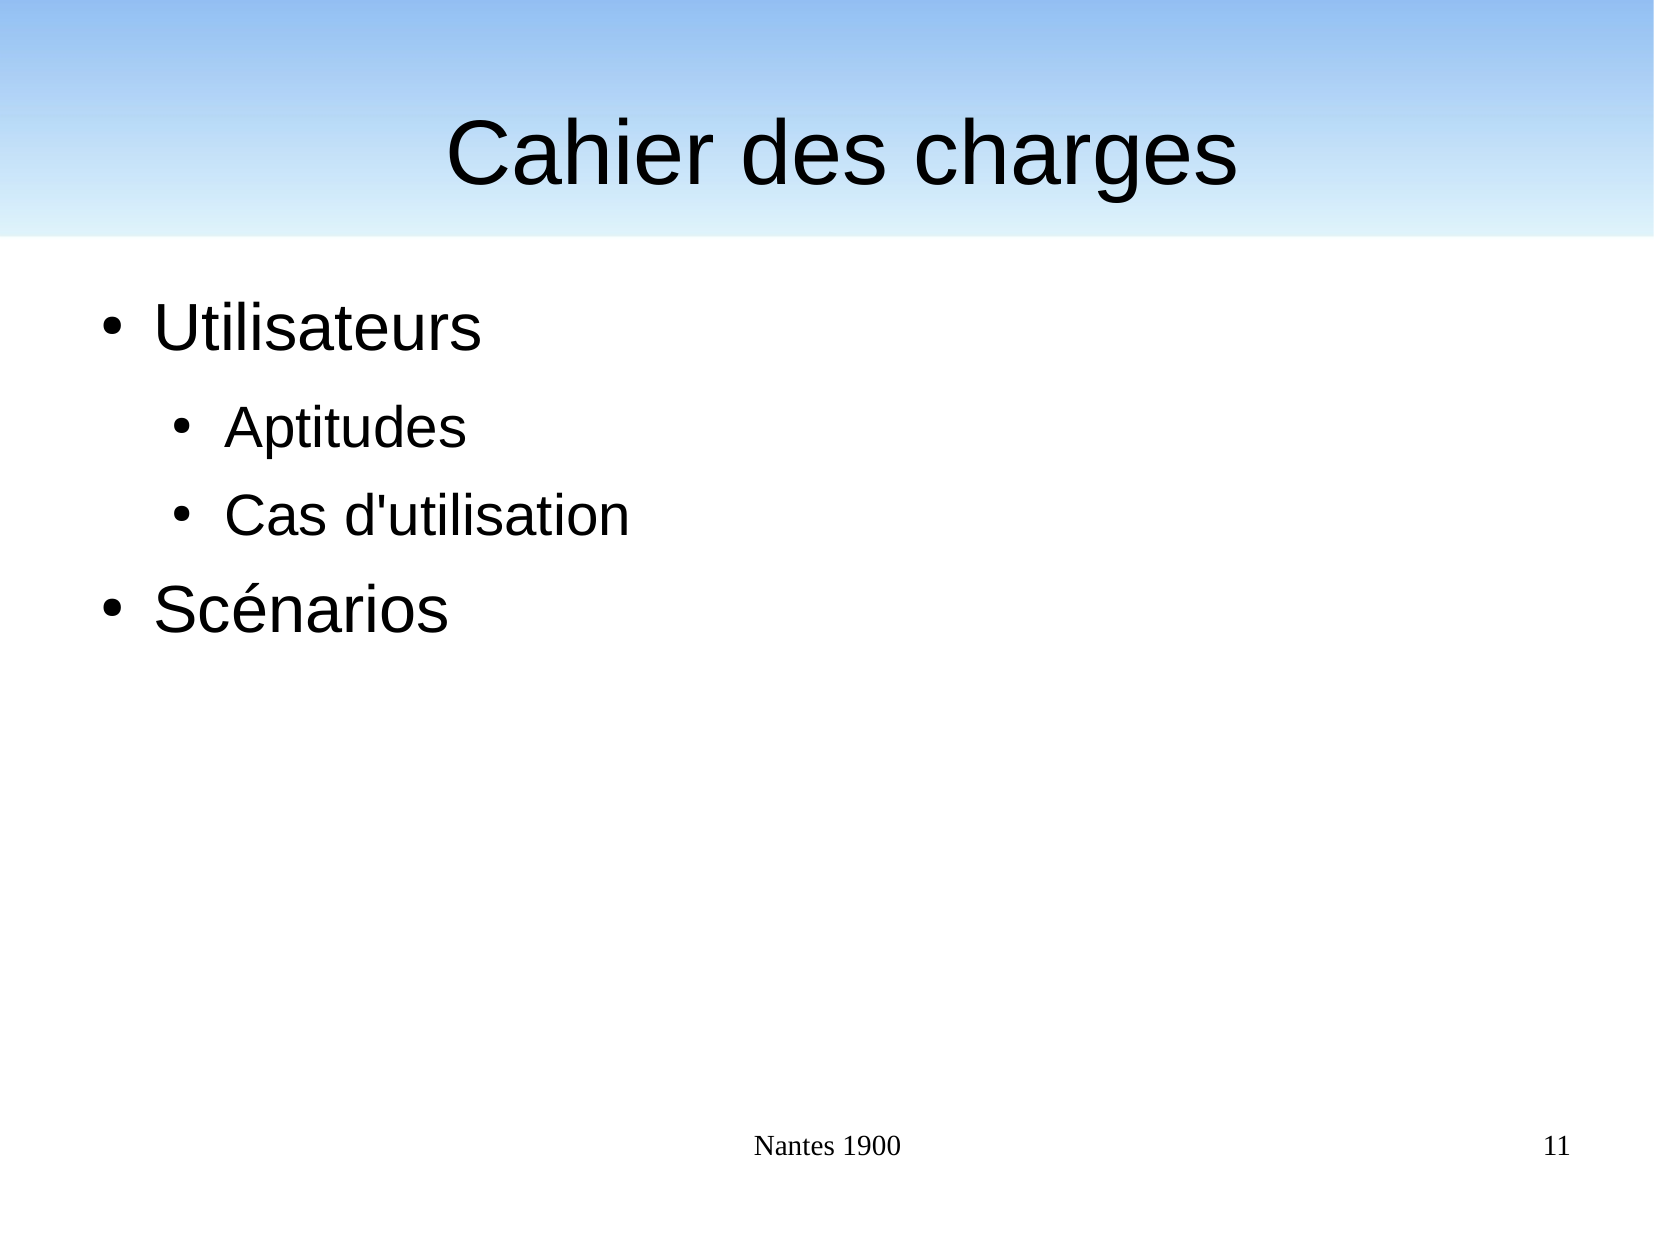

# Cahier des charges
Utilisateurs
Aptitudes
Cas d'utilisation
Scénarios
Nantes 1900
11